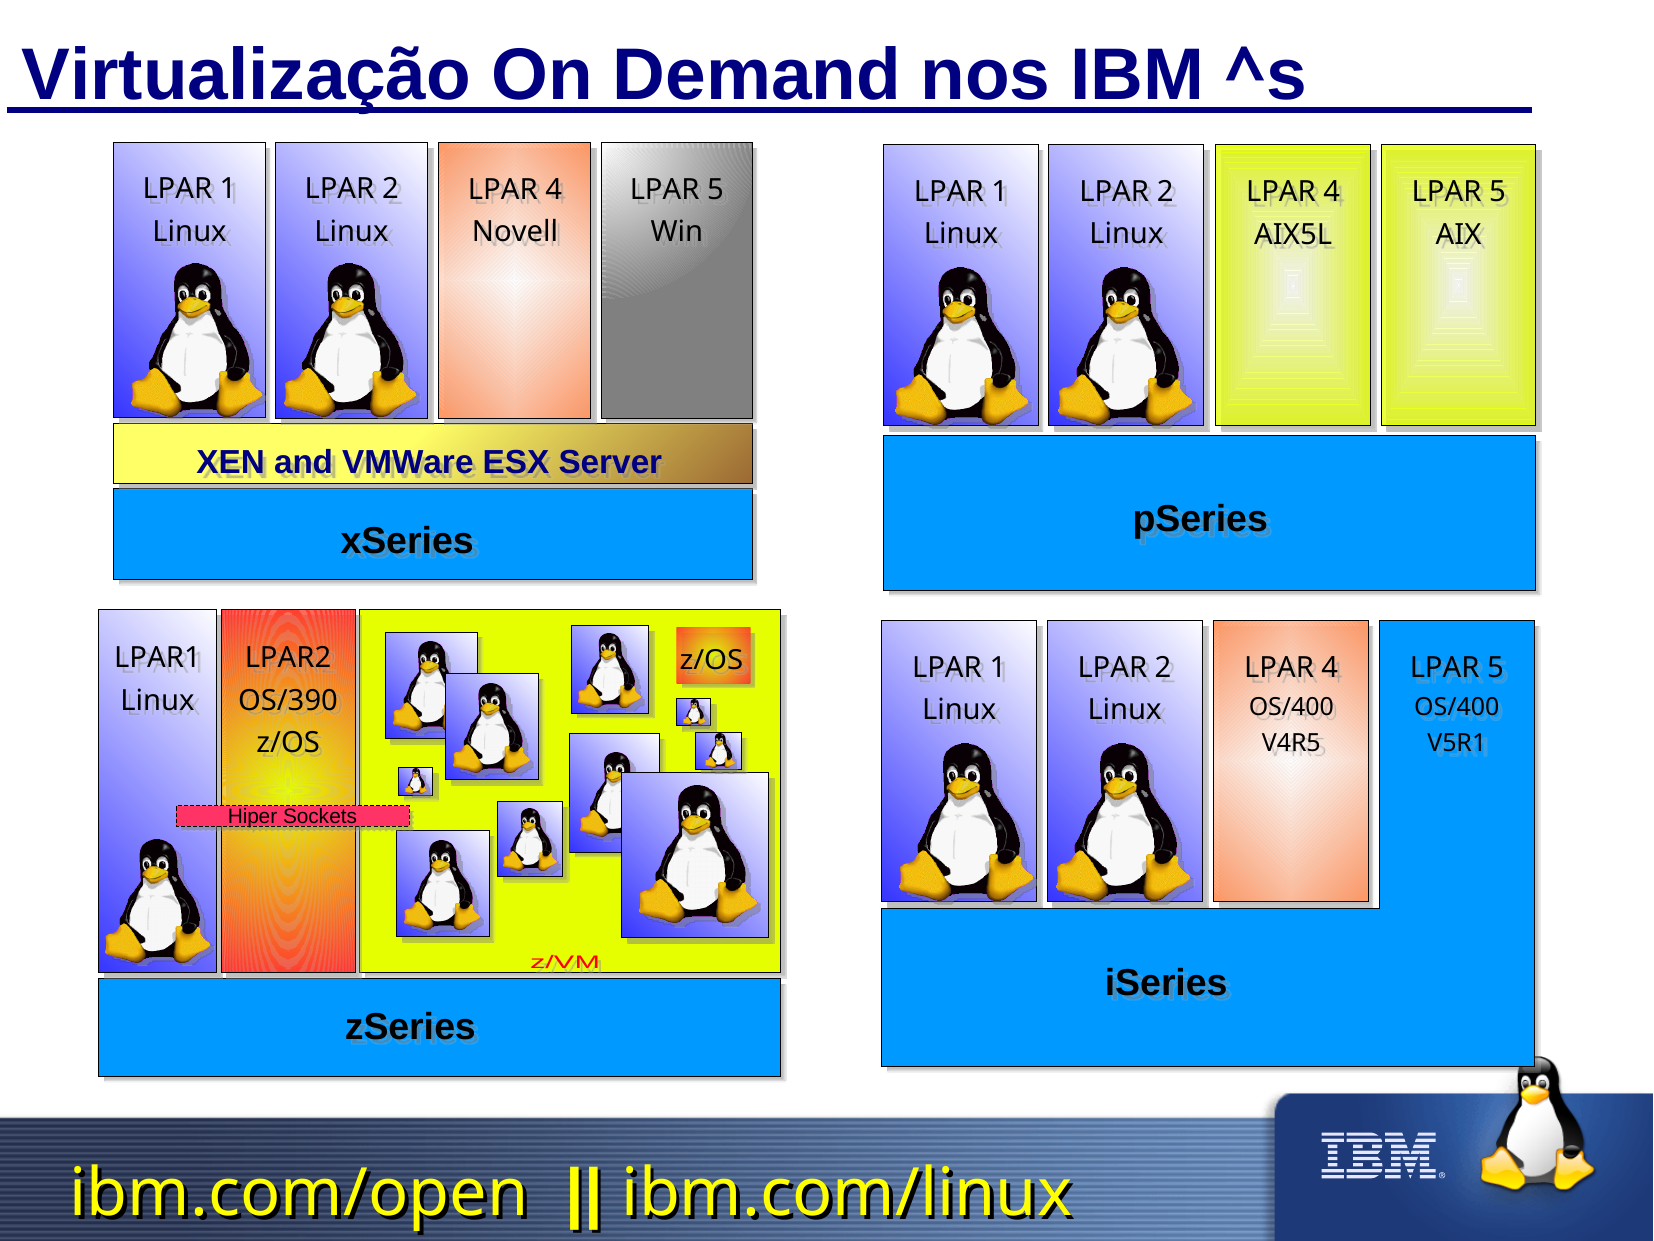

Virtualização On Demand nos IBM ^s
LPAR 1
Linux
LPAR 2
Linux
LPAR 4
Novell
LPAR 5
Win
XEN and VMWare ESX Server
xSeries
LPAR 1
Linux
LPAR 2
Linux
LPAR 4
AIX5L
LPAR 5
AIX
pSeries
LPAR1
Linux
LPAR2
OS/390
z/OS
z/OS
Hiper Sockets
z/VM
zSeries
LPAR 1
Linux
LPAR 2
Linux
LPAR 4
OS/400
V4R5
LPAR 5
OS/400
V5R1
iSeries